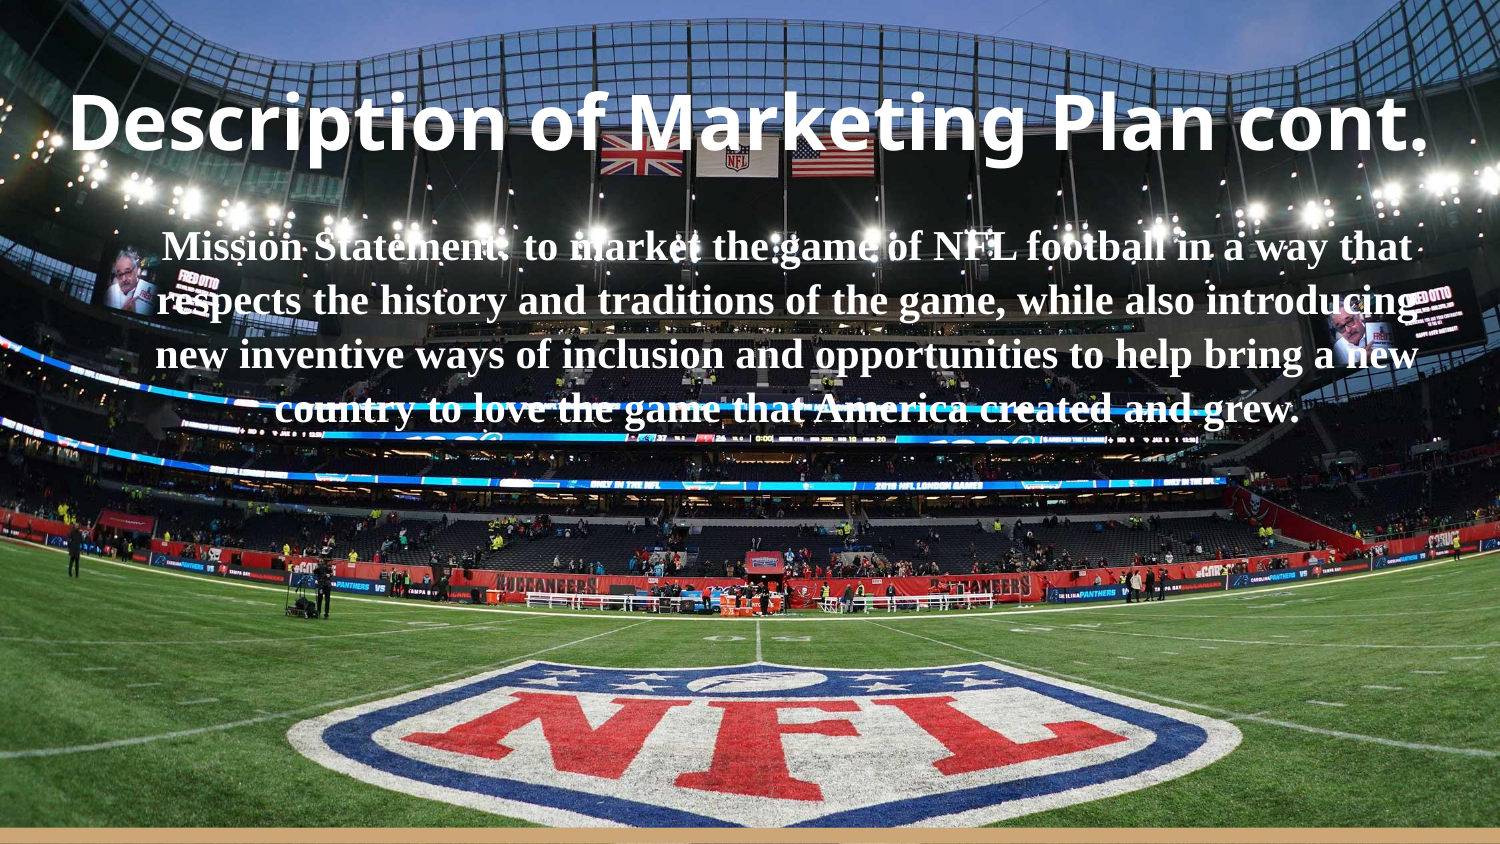

# Description of Marketing Plan cont.
Mission Statement: to market the game of NFL football in a way that respects the history and traditions of the game, while also introducing new inventive ways of inclusion and opportunities to help bring a new country to love the game that America created and grew.